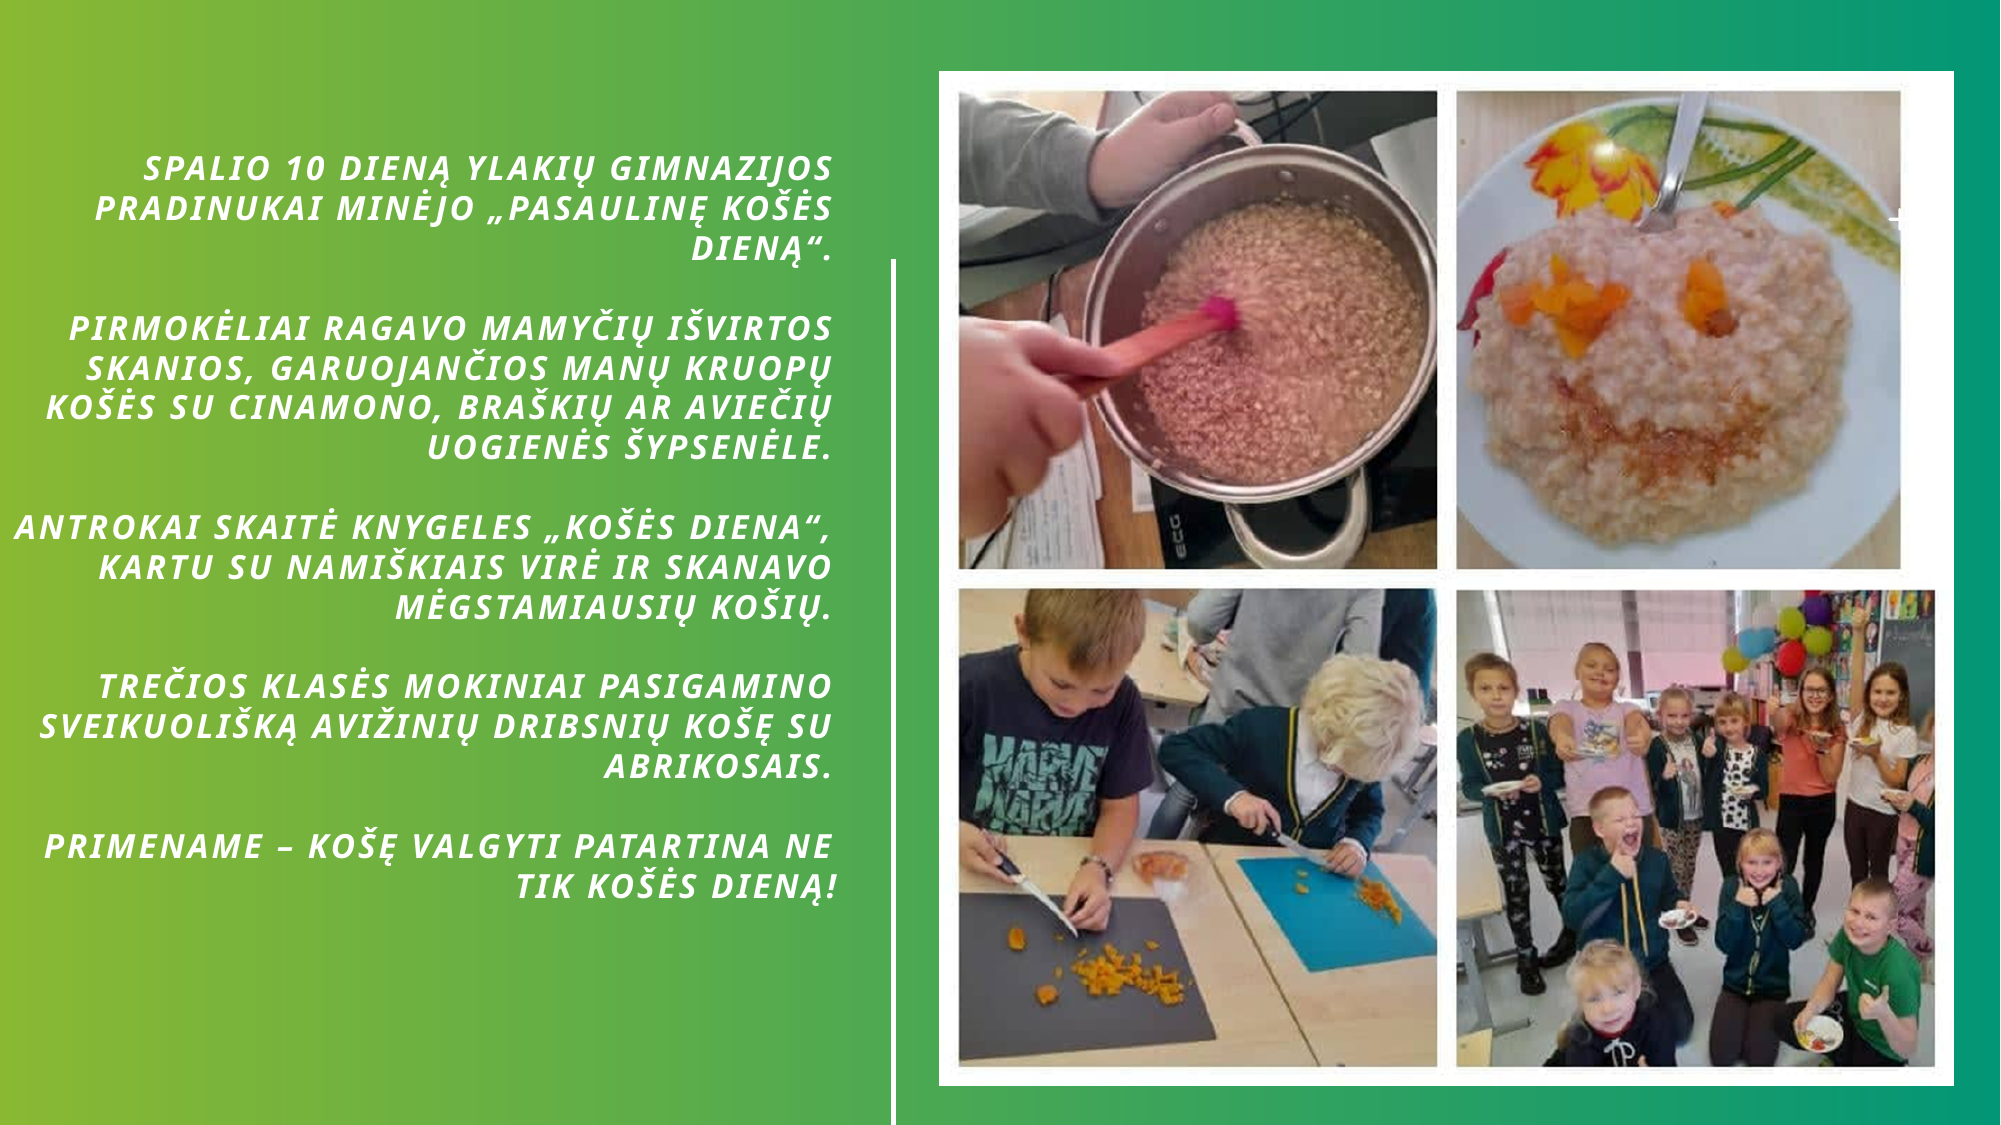

# Spalio 10 dieną Ylakių gimnazijos pradinukai minėjo „Pasaulinę košės dieną“. Pirmokėliai ragavo mamyčių išvirtos skanios, garuojančios manų kruopų košės su cinamono, braškių ar aviečių uogienės šypsenėle. Antrokai skaitė knygeles „Košės diena“, kartu su namiškiais virė ir skanavo mėgstamiausių košių. Trečios klasės mokiniai pasigamino sveikuolišką avižinių dribsnių košę su abrikosais. Primename – košę valgyti patartina ne tik KOŠĖS dieną!